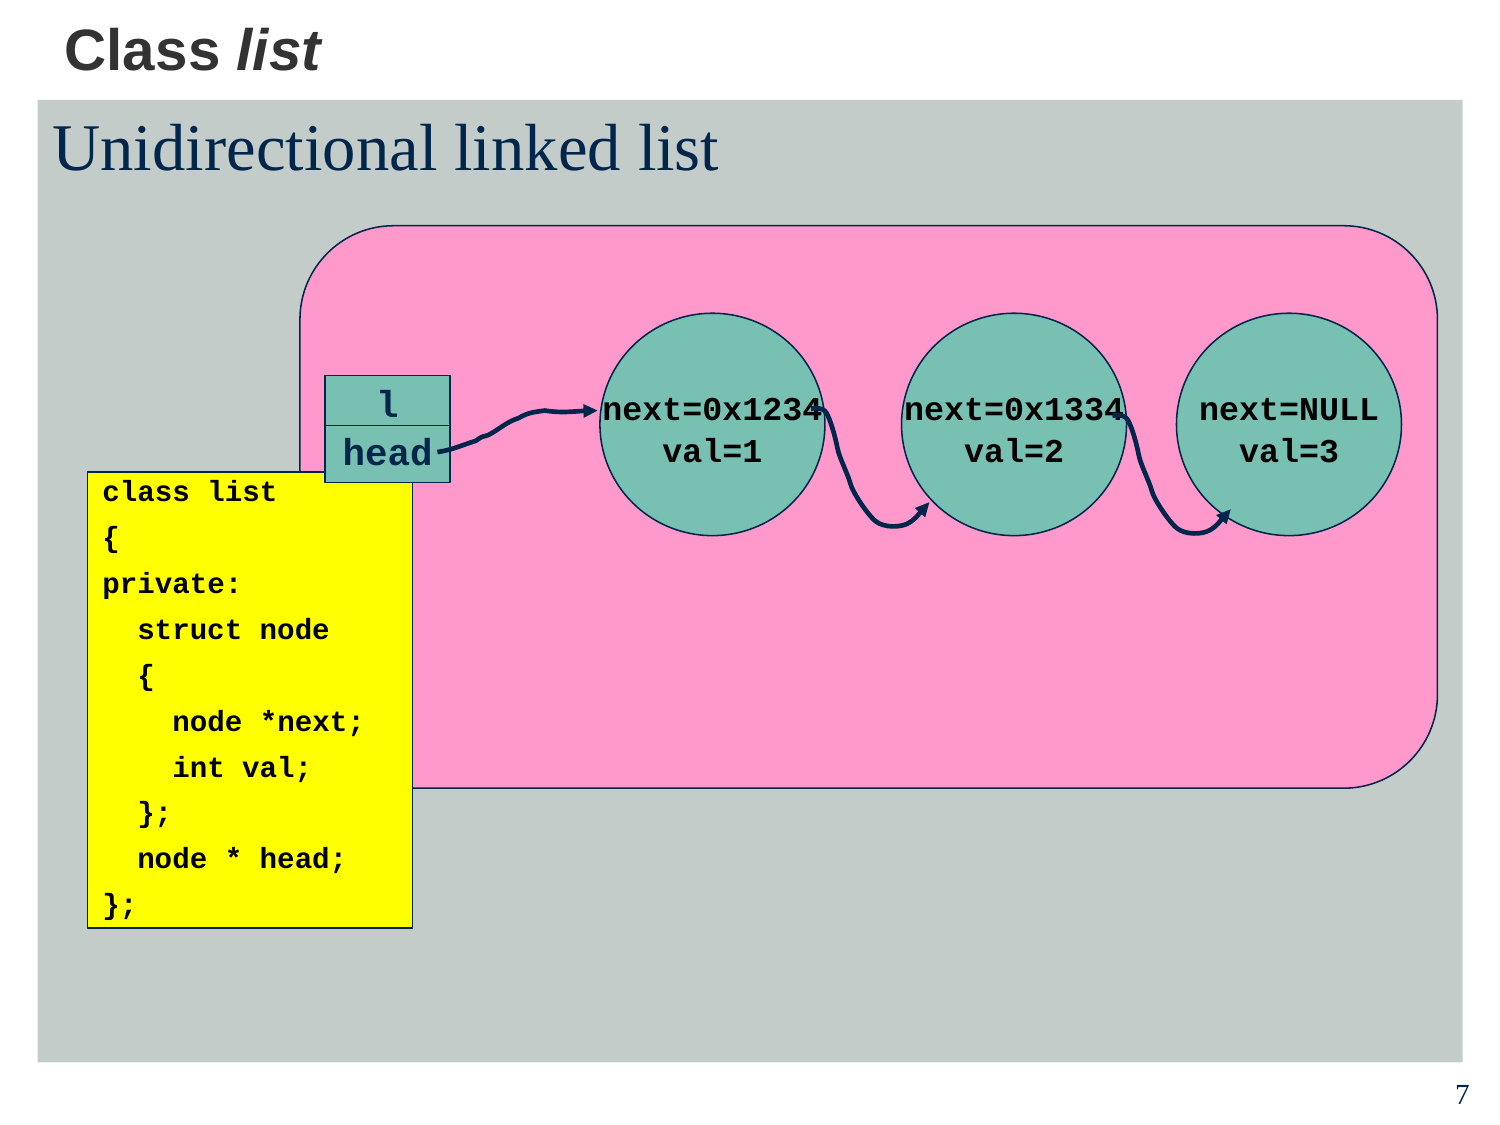

# Class list
Unidirectional linked list
next=0x1234
val=1
next=0x1334
val=2
next=NULL
val=3
l
head
class list
{
private:
 struct node
 {
 node *next;
 int val;
 };
 node * head;
};